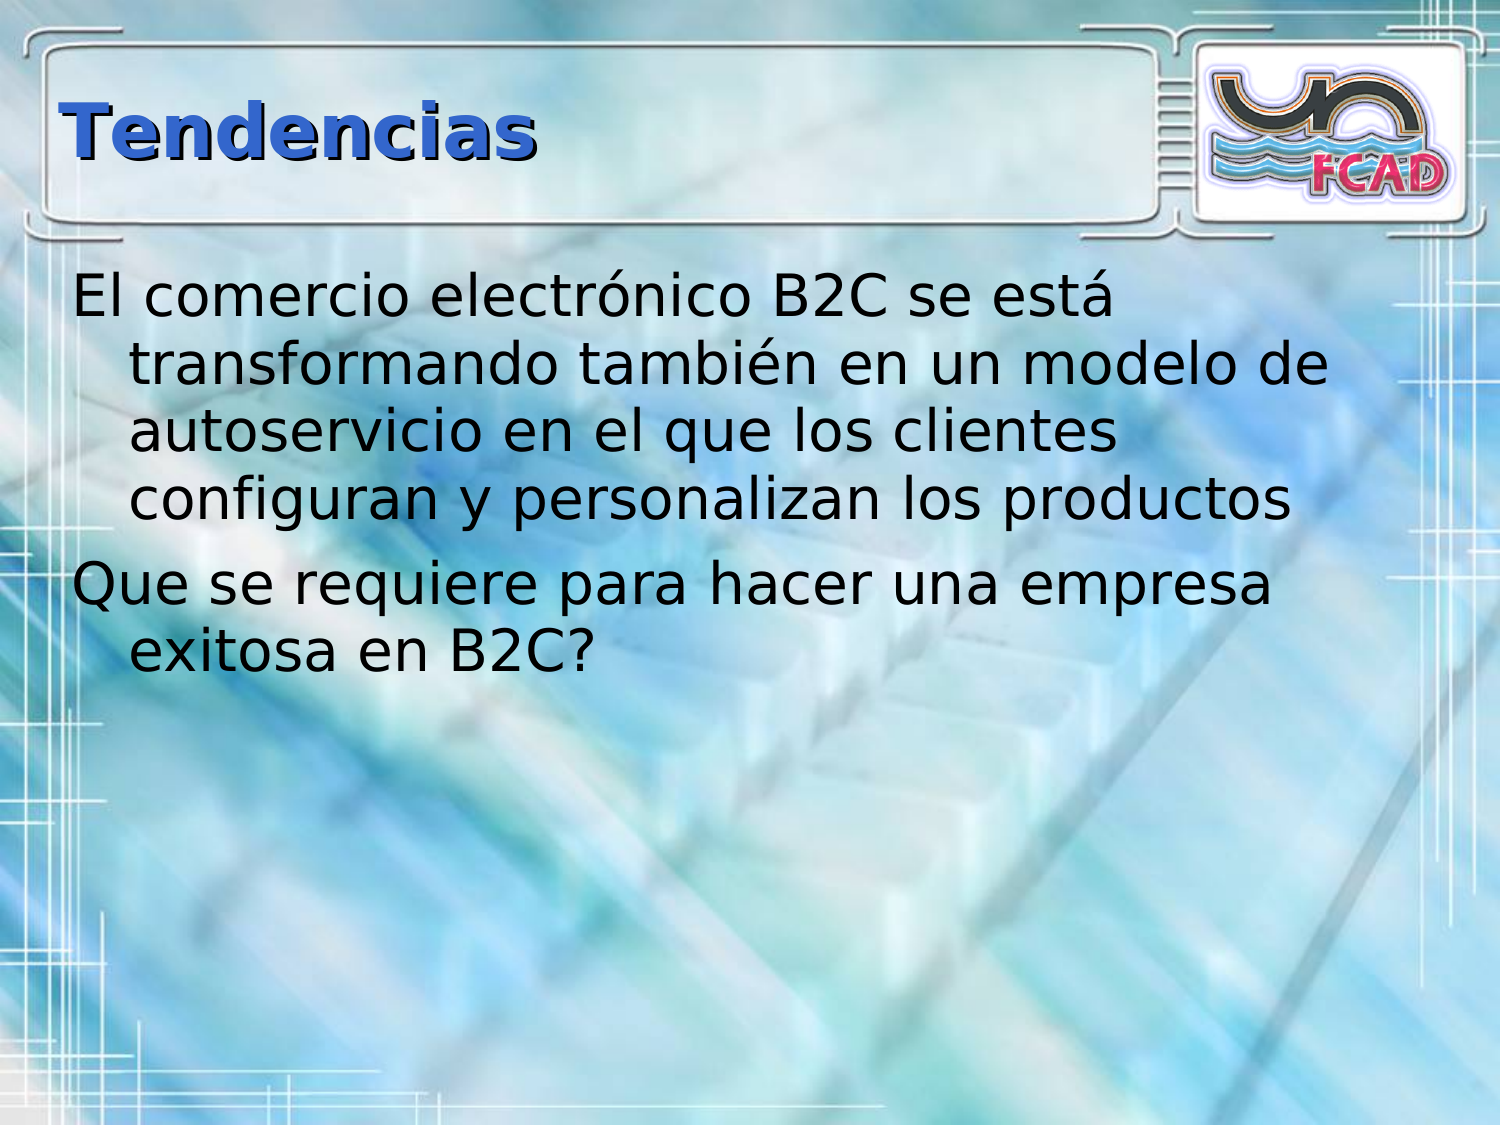

# Tendencias
El comercio electrónico B2C se está transformando también en un modelo de autoservicio en el que los clientes configuran y personalizan los productos
Que se requiere para hacer una empresa exitosa en B2C?